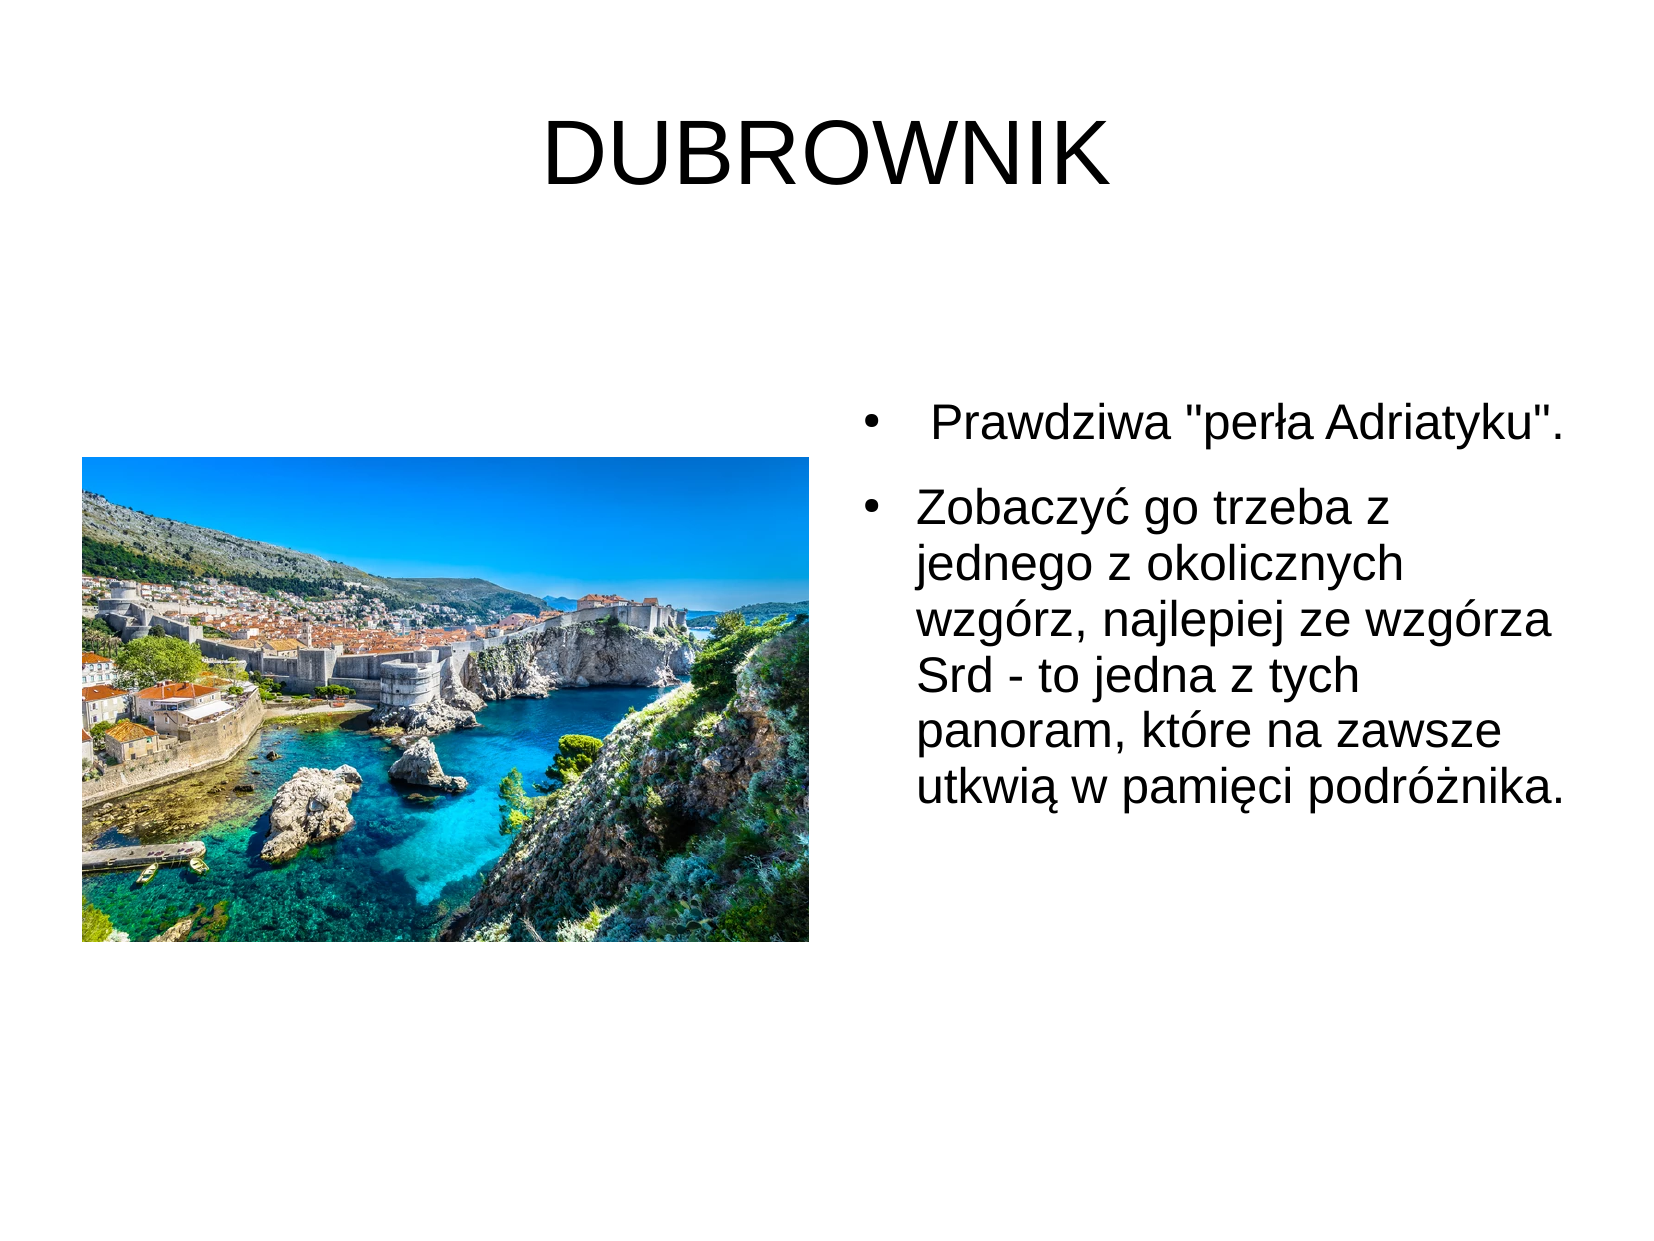

# DUBROWNIK
 Prawdziwa "perła Adriatyku".
Zobaczyć go trzeba z jednego z okolicznych wzgórz, najlepiej ze wzgórza Srd - to jedna z tych panoram, które na zawsze utkwią w pamięci podróżnika.